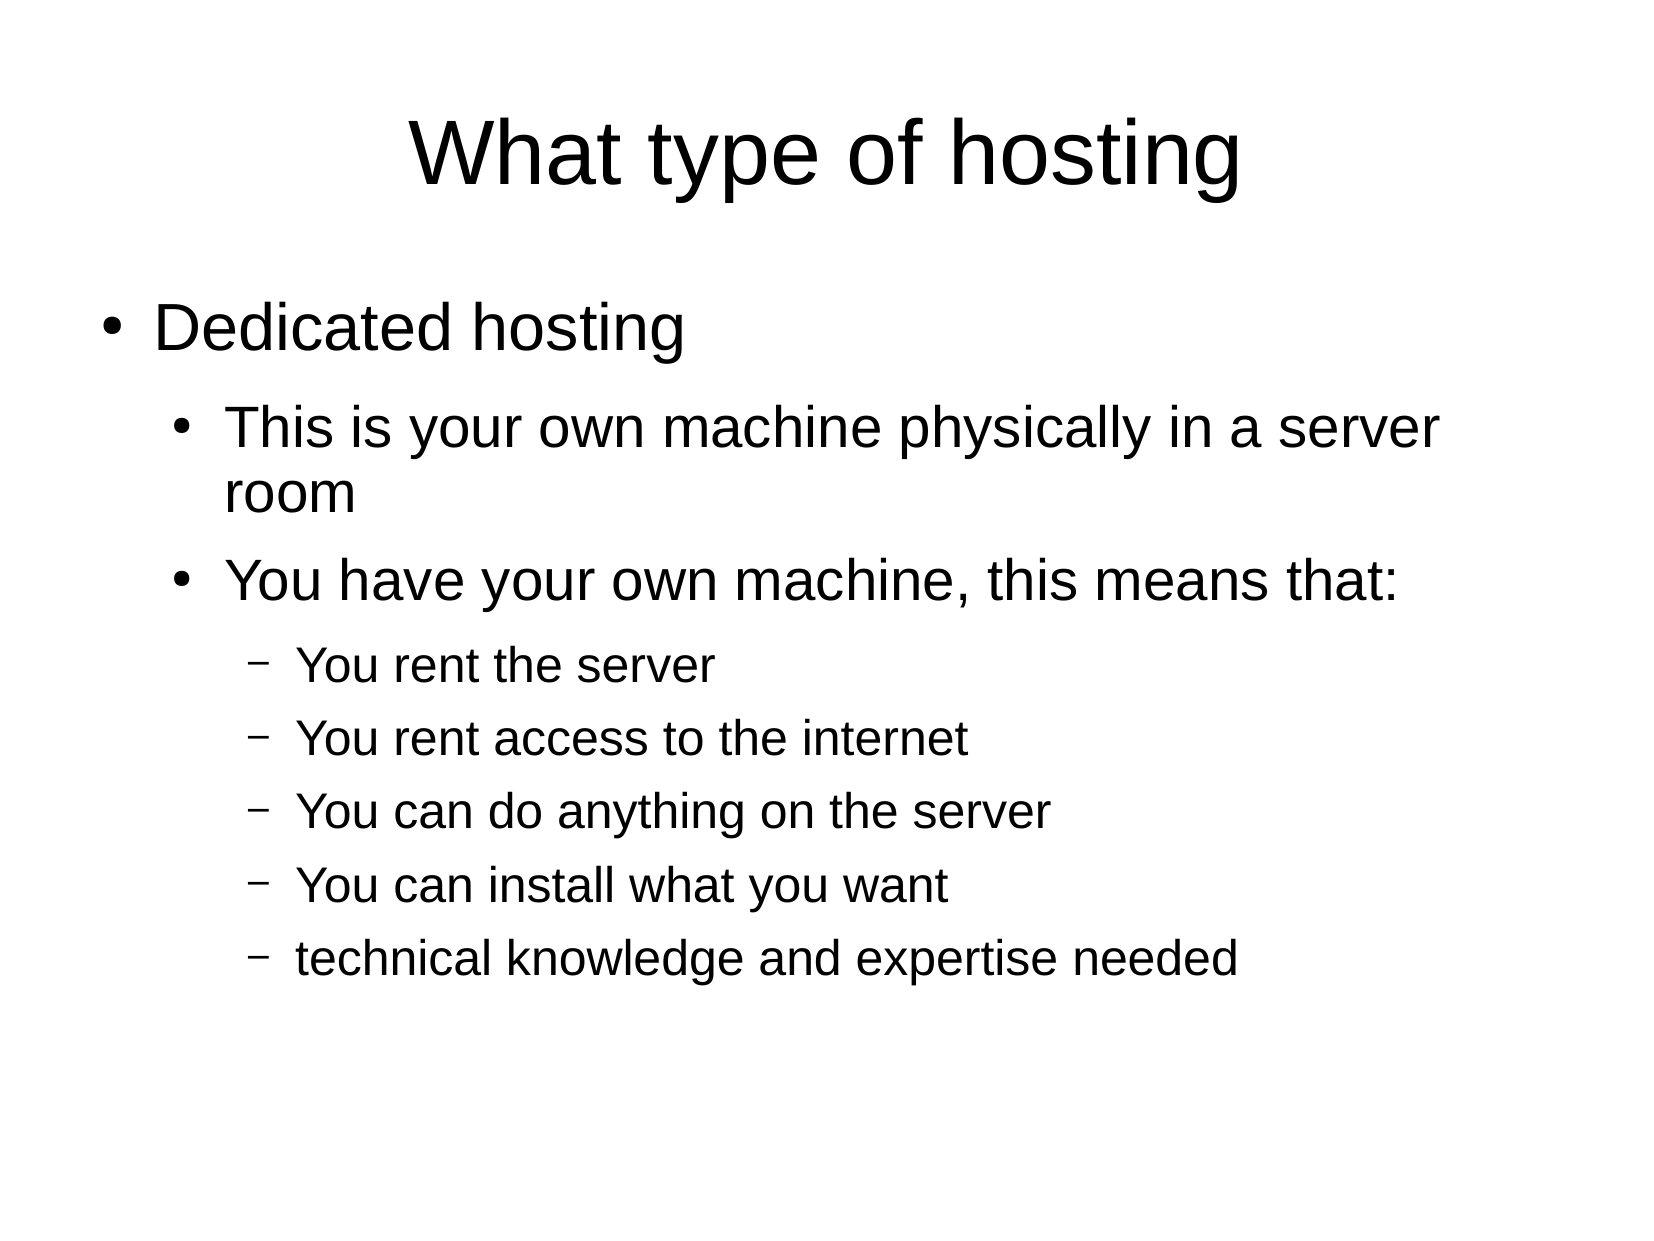

# What type of hosting
Dedicated hosting
This is your own machine physically in a server room
You have your own machine, this means that:
You rent the server
You rent access to the internet
You can do anything on the server
You can install what you want
technical knowledge and expertise needed